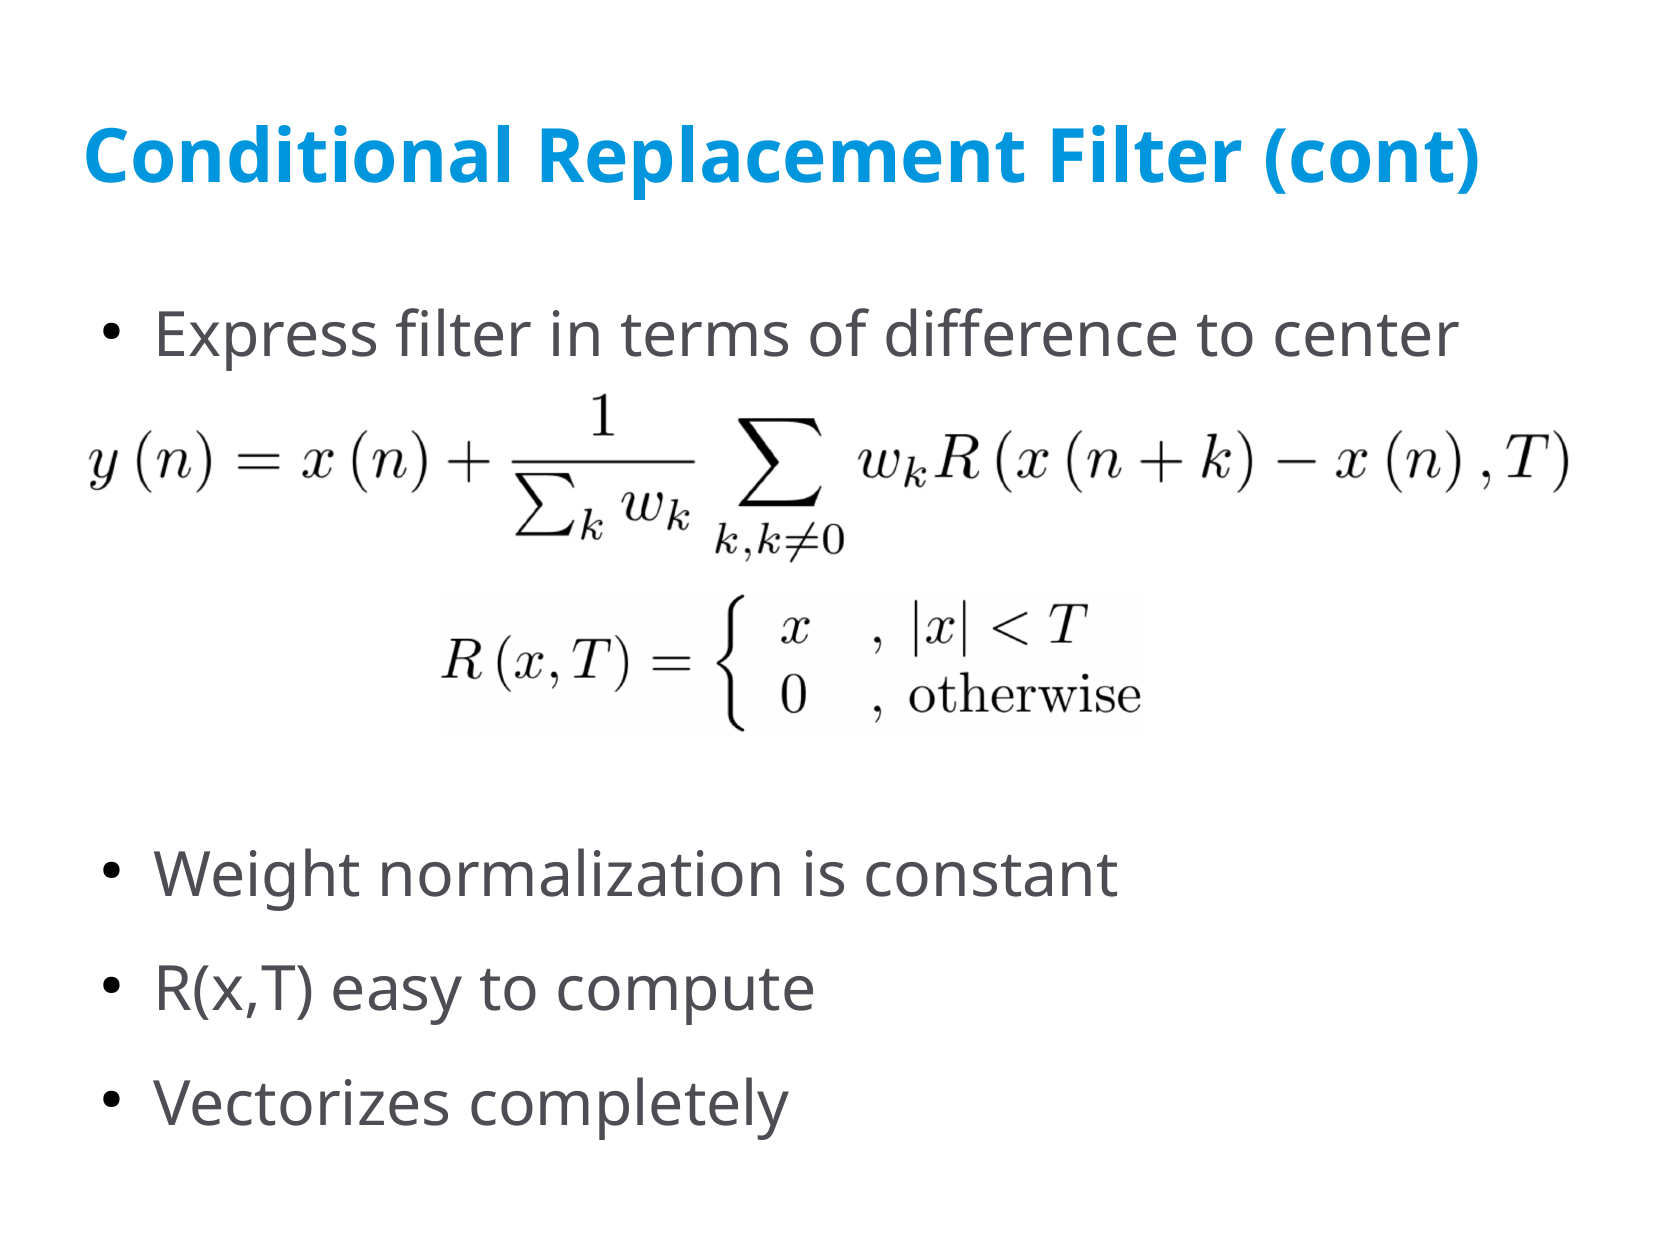

# Conditional Replacement Filter (cont)
Express filter in terms of difference to center
Weight normalization is constant
R(x,T) easy to compute
Vectorizes completely